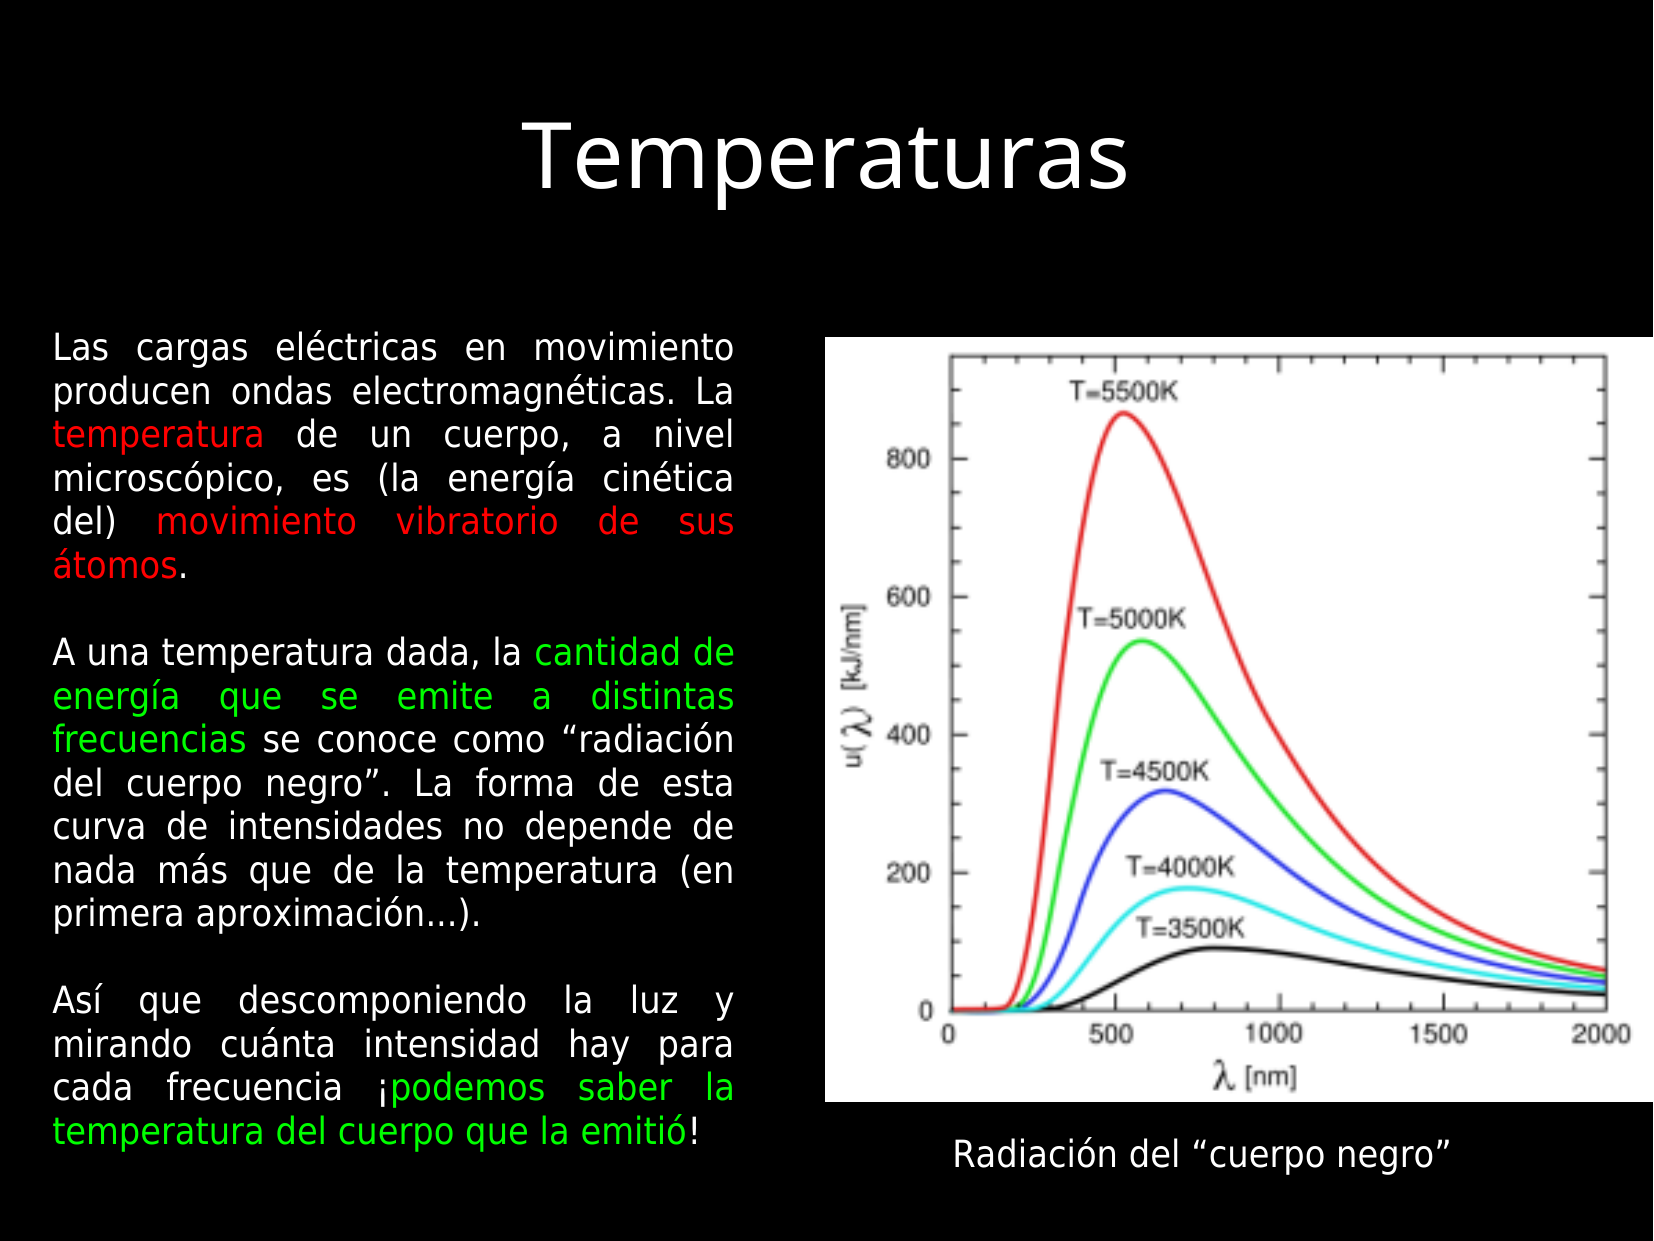

# Temperaturas
Las cargas eléctricas en movimiento producen ondas electromagnéticas. La temperatura de un cuerpo, a nivel microscópico, es (la energía cinética del) movimiento vibratorio de sus átomos.
A una temperatura dada, la cantidad de energía que se emite a distintas frecuencias se conoce como “radiación del cuerpo negro”. La forma de esta curva de intensidades no depende de nada más que de la temperatura (en primera aproximación...).
Así que descomponiendo la luz y mirando cuánta intensidad hay para cada frecuencia ¡podemos saber la temperatura del cuerpo que la emitió!
Radiación del “cuerpo negro”